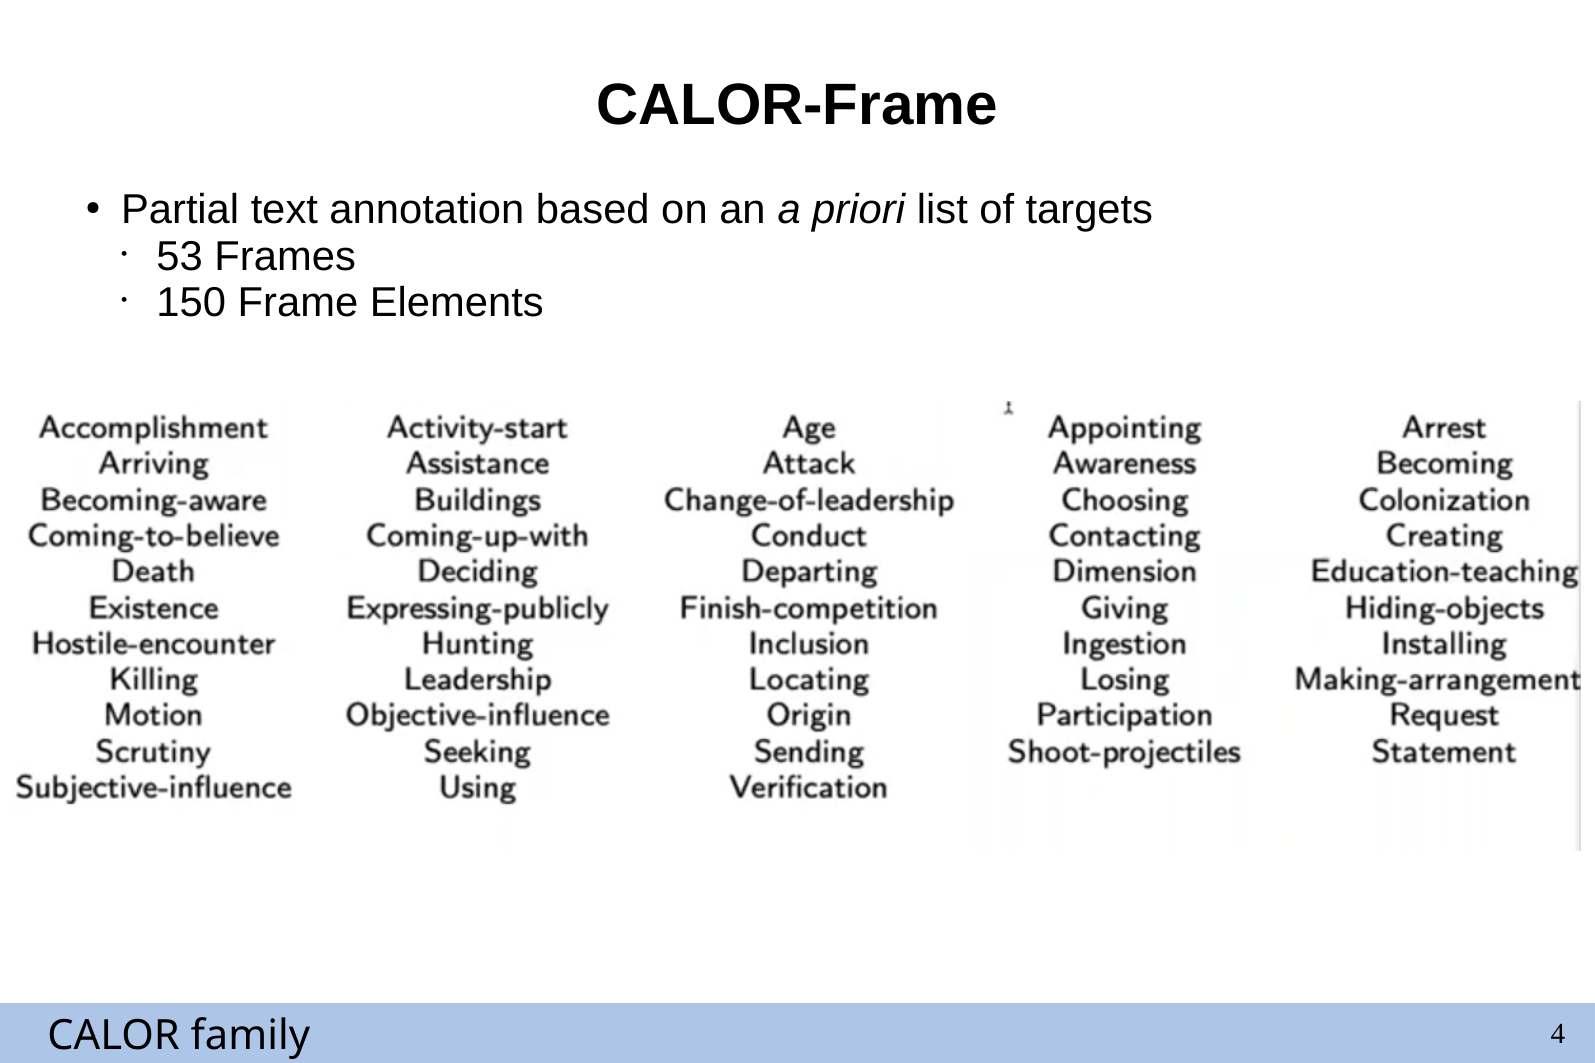

CALOR-Frame
Partial text annotation based on an a priori list of targets
53 Frames
150 Frame Elements
# CALOR family